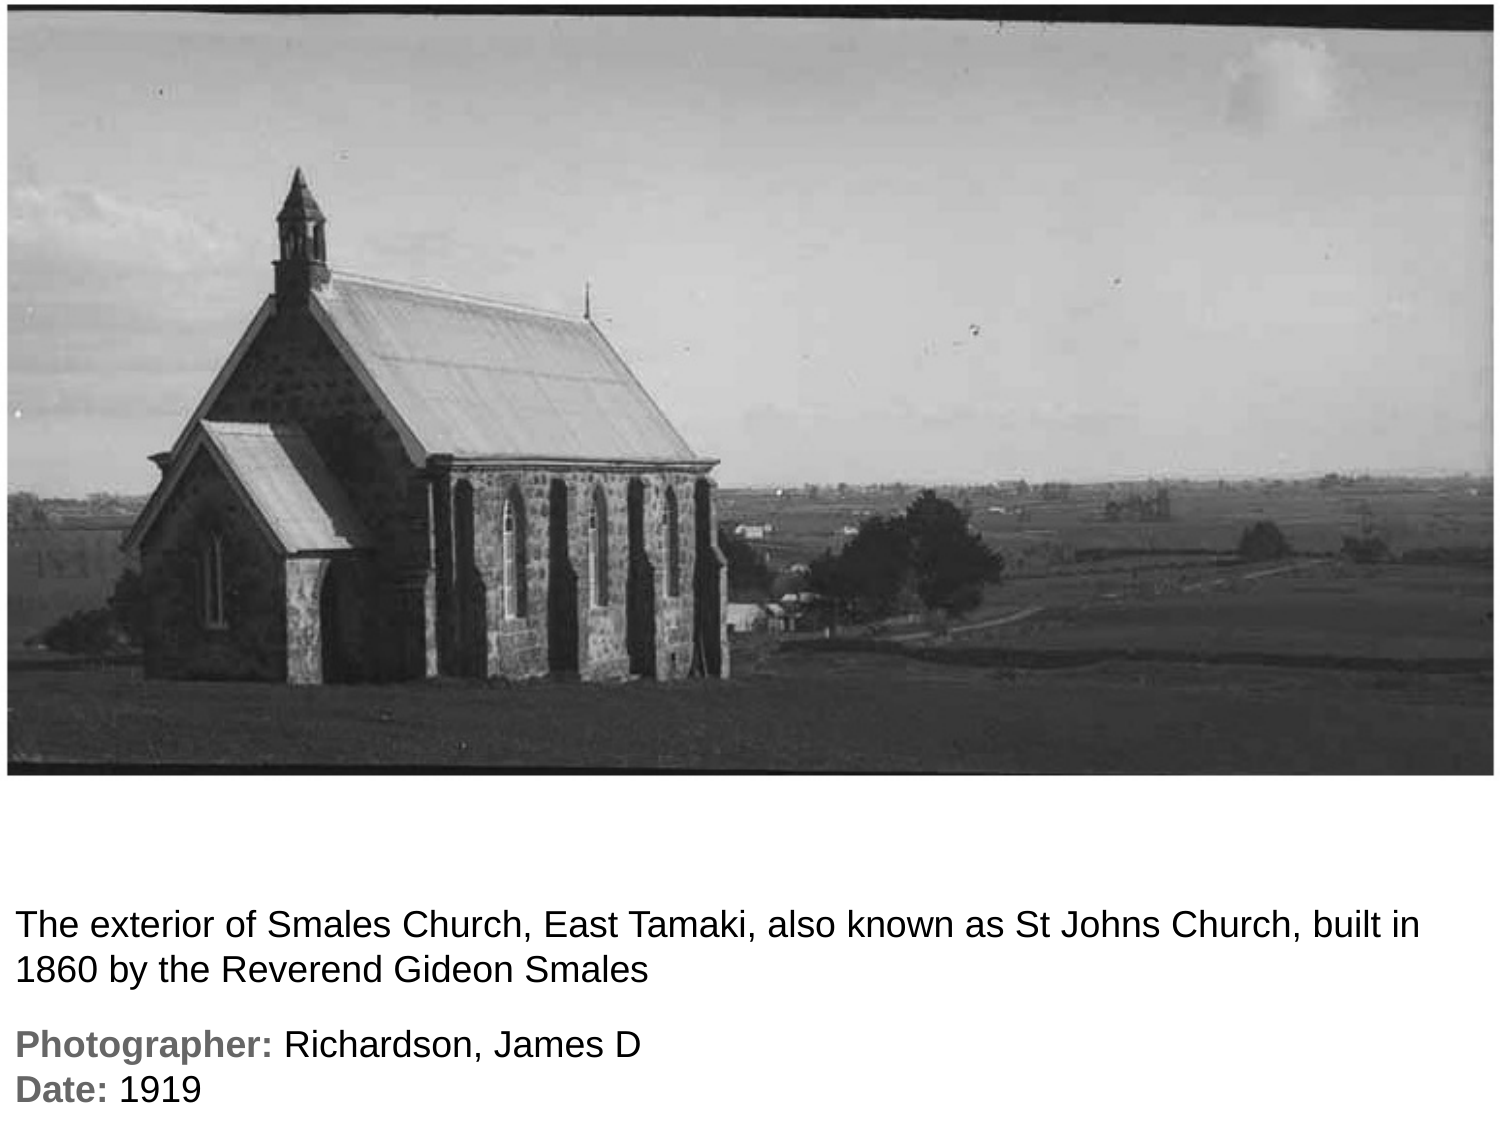

The exterior of Smales Church, East Tamaki, also known as St Johns Church, built in 1860 by the Reverend Gideon Smales
Photographer: Richardson, James D
Date: 1919